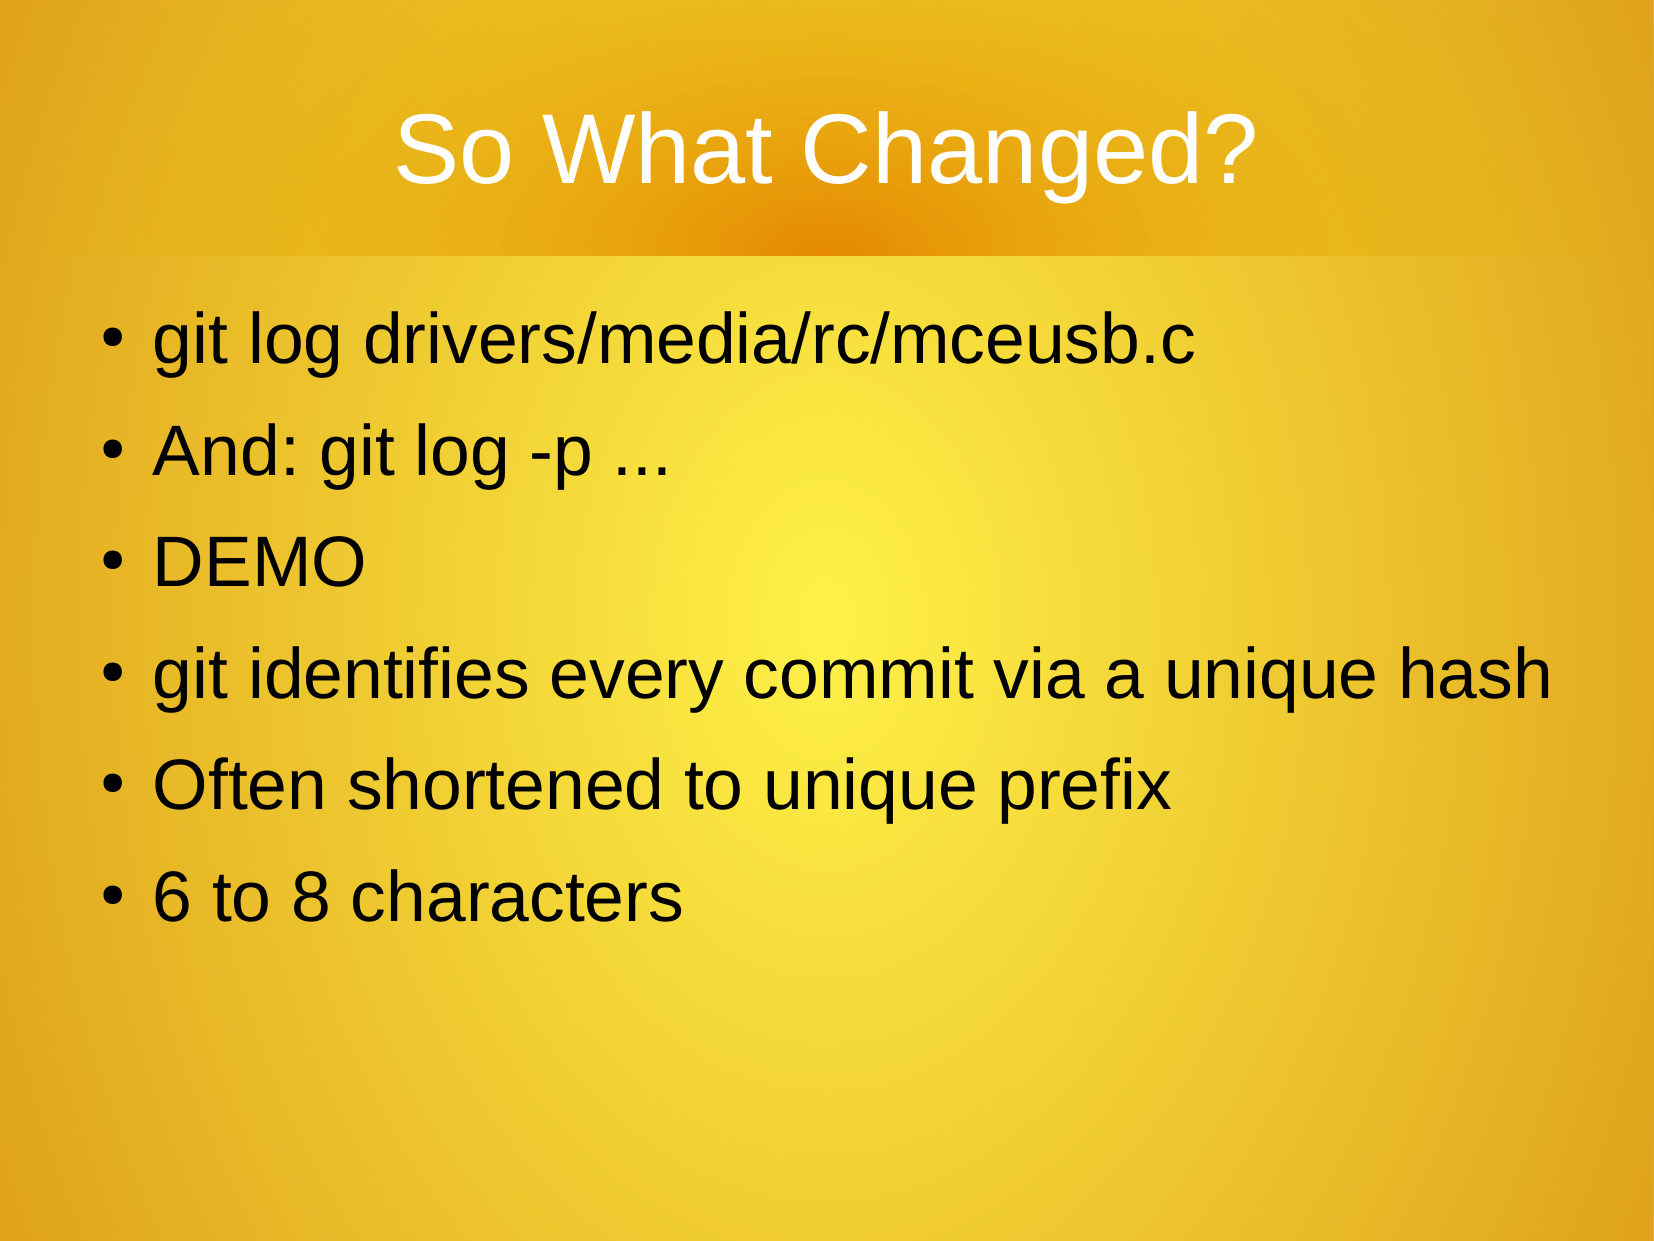

# So What Changed?
git log drivers/media/rc/mceusb.c
And: git log -p ...
DEMO
git identifies every commit via a unique hash
Often shortened to unique prefix
6 to 8 characters